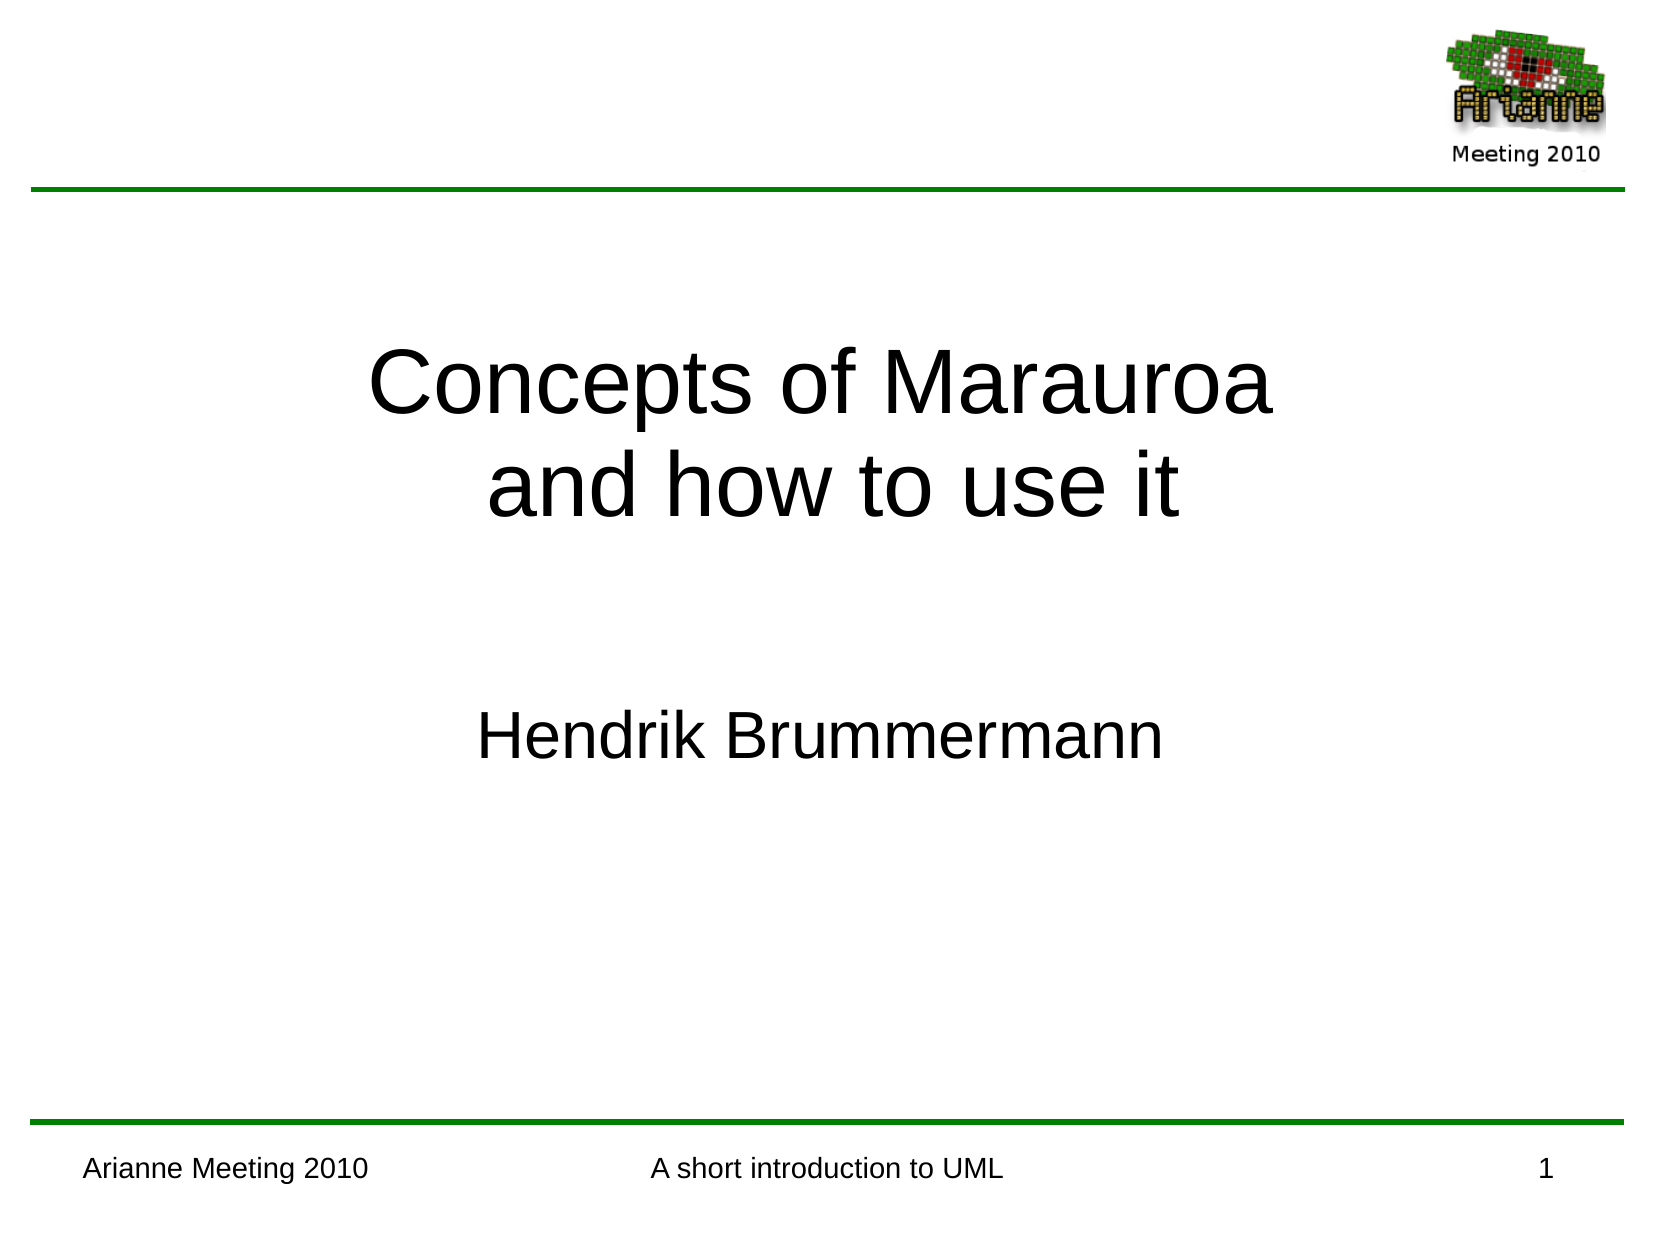

# Concepts of Marauroa and how to use it
Hendrik Brummermann
2010-03-13
A short introduction to UML
1